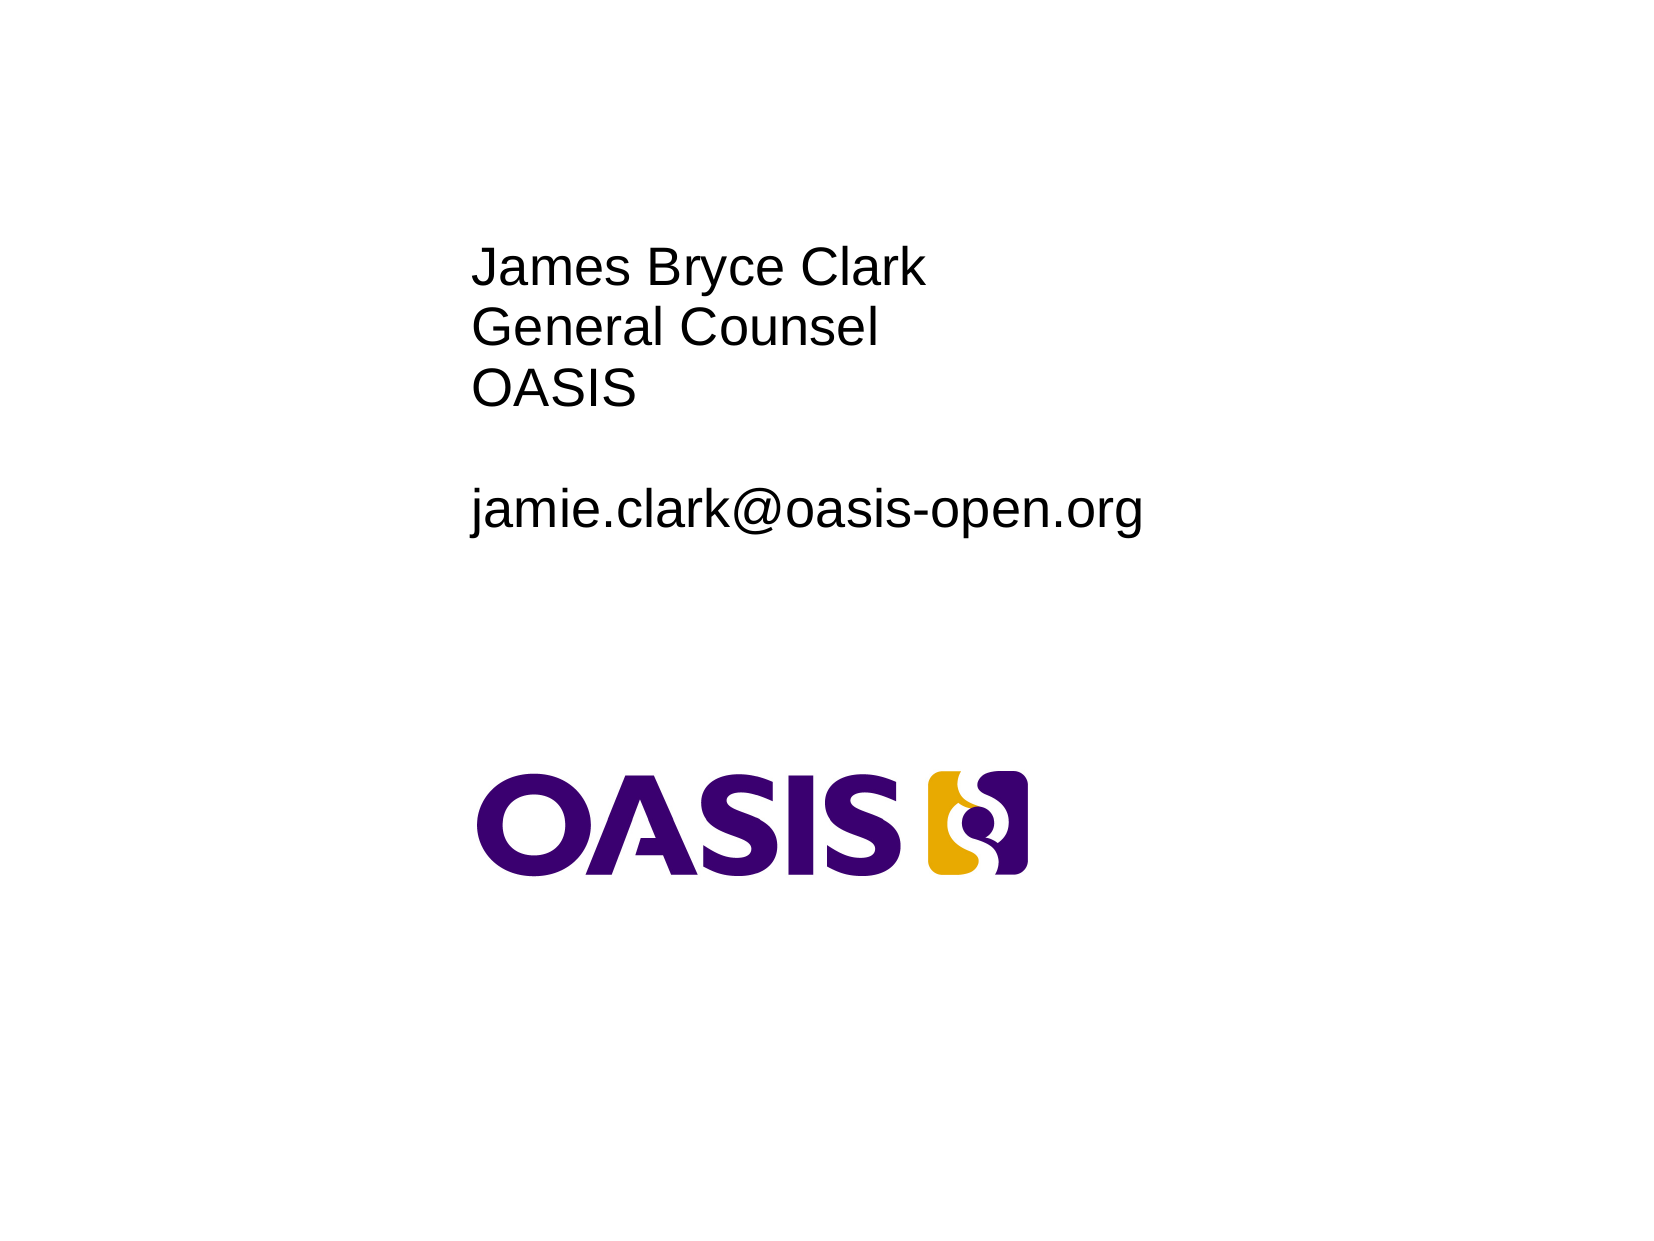

James Bryce Clark
General Counsel
OASIS
jamie.clark@oasis-open.org